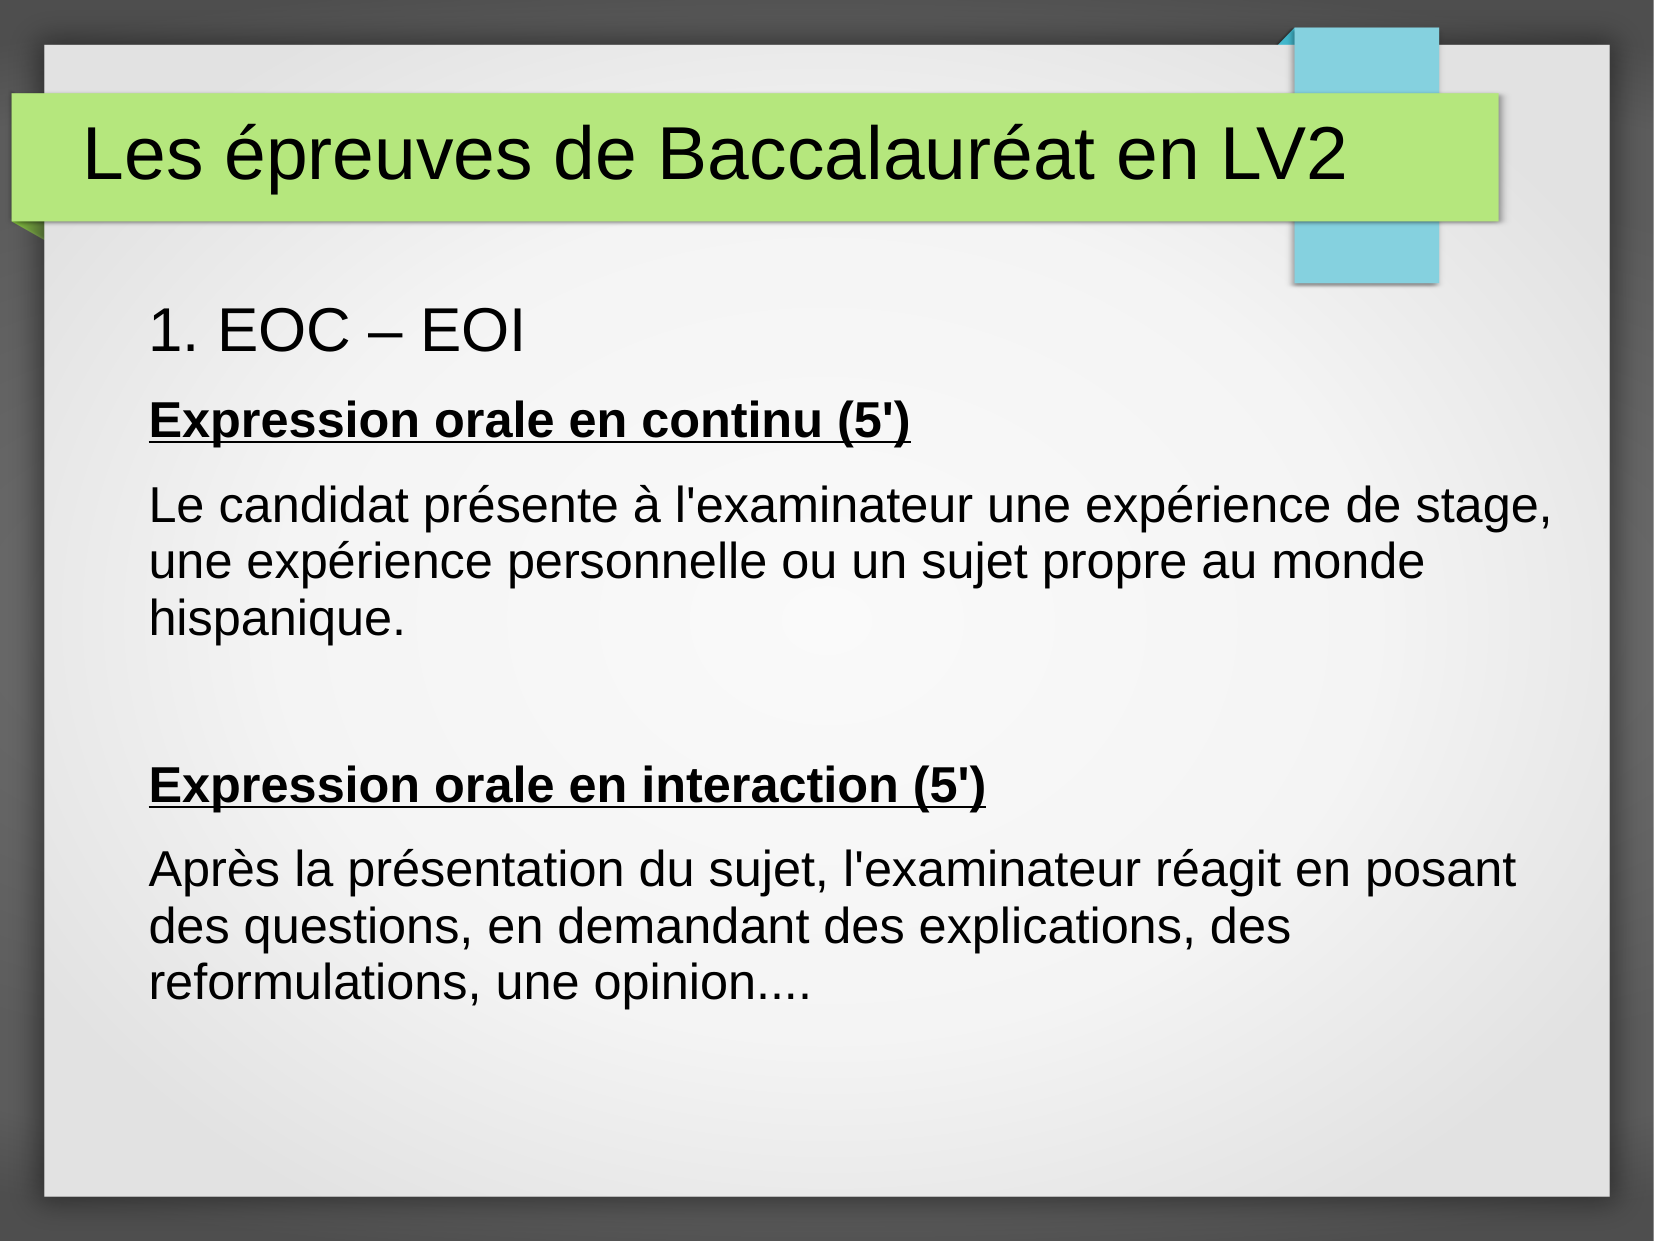

# Les épreuves de Baccalauréat en LV2
1. EOC – EOI
Expression orale en continu (5')
Le candidat présente à l'examinateur une expérience de stage, une expérience personnelle ou un sujet propre au monde hispanique.
Expression orale en interaction (5')
Après la présentation du sujet, l'examinateur réagit en posant des questions, en demandant des explications, des reformulations, une opinion....